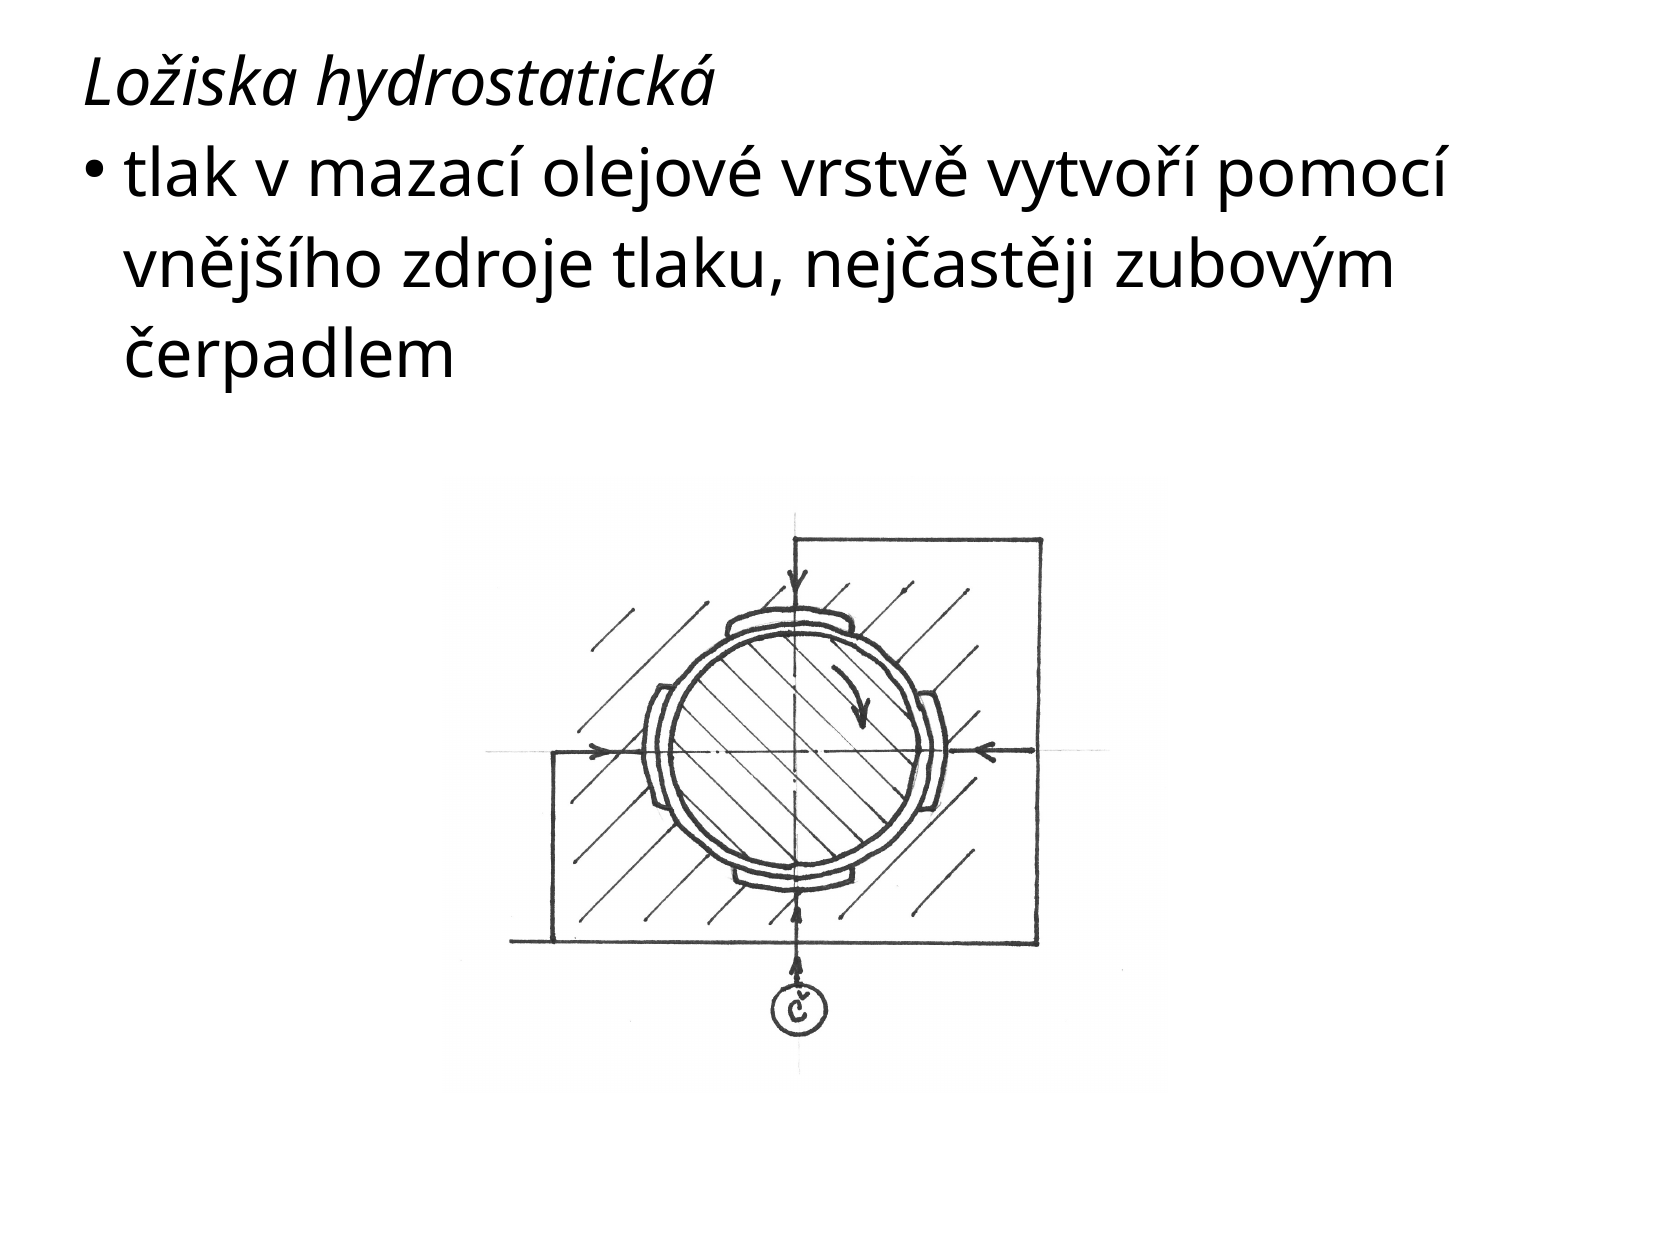

# Ložiska hydrostatická
 tlak v mazací olejové vrstvě vytvoří pomocí
 vnějšího zdroje tlaku, nejčastěji zubovým
 čerpadlem